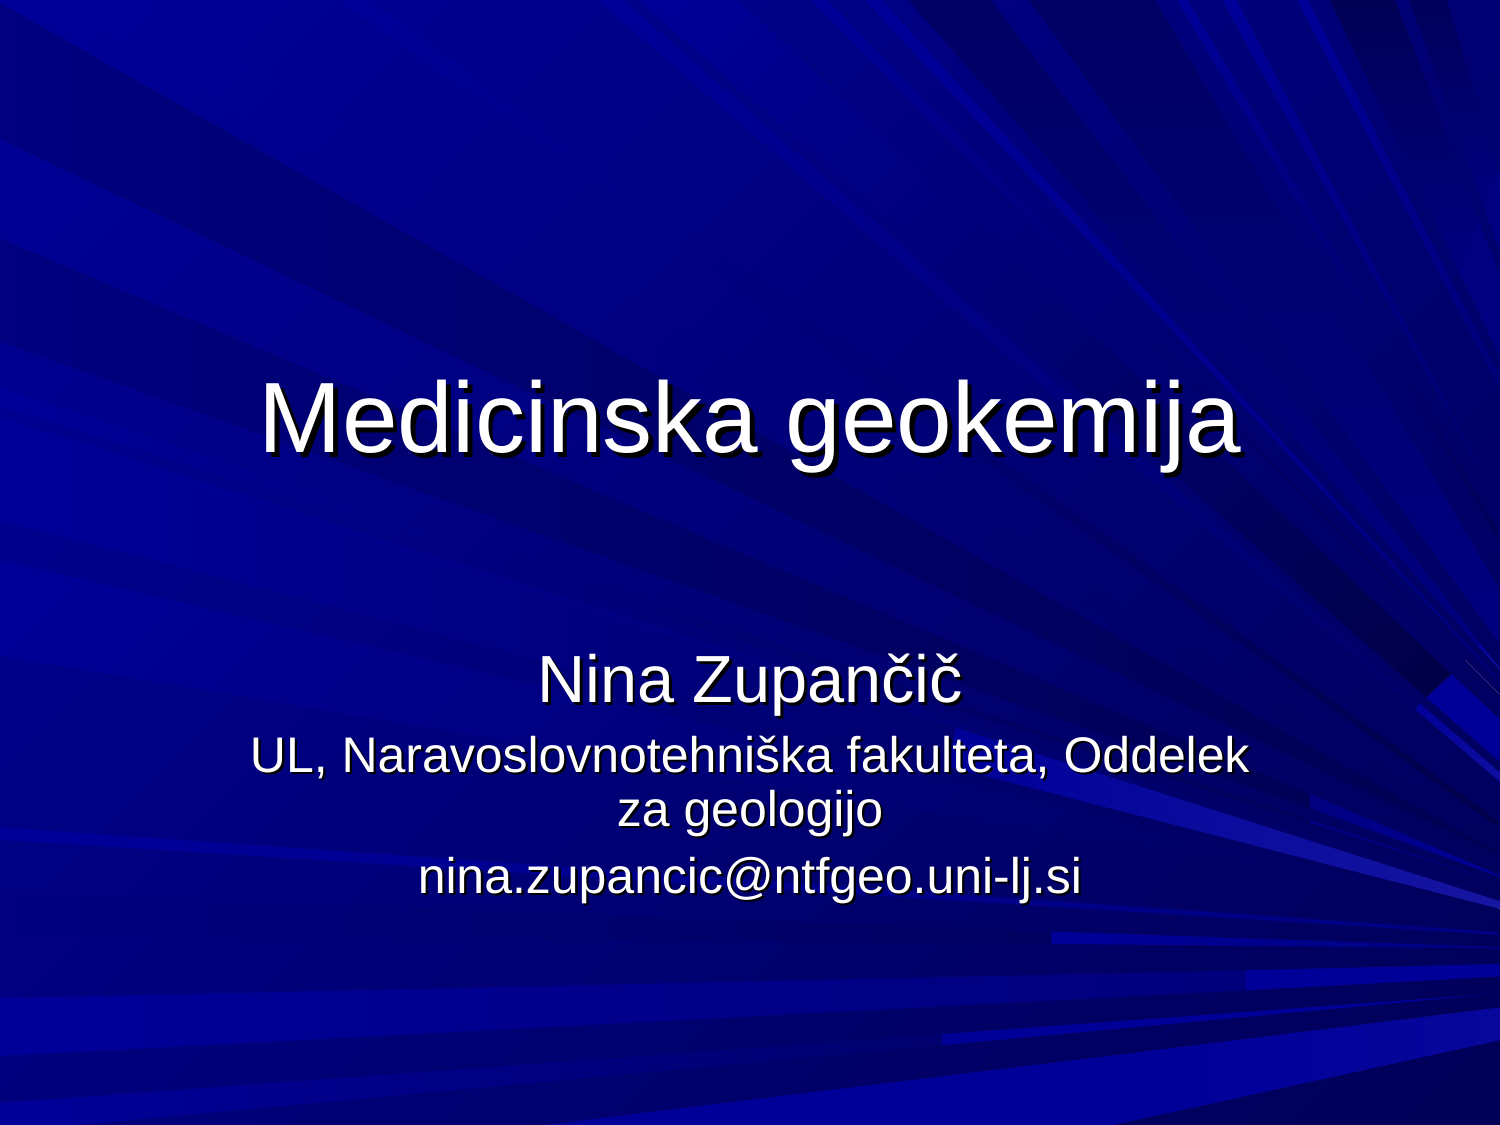

# Medicinska geokemija
Nina Zupančič
UL, Naravoslovnotehniška fakulteta, Oddelek za geologijo
nina.zupancic@ntfgeo.uni-lj.si